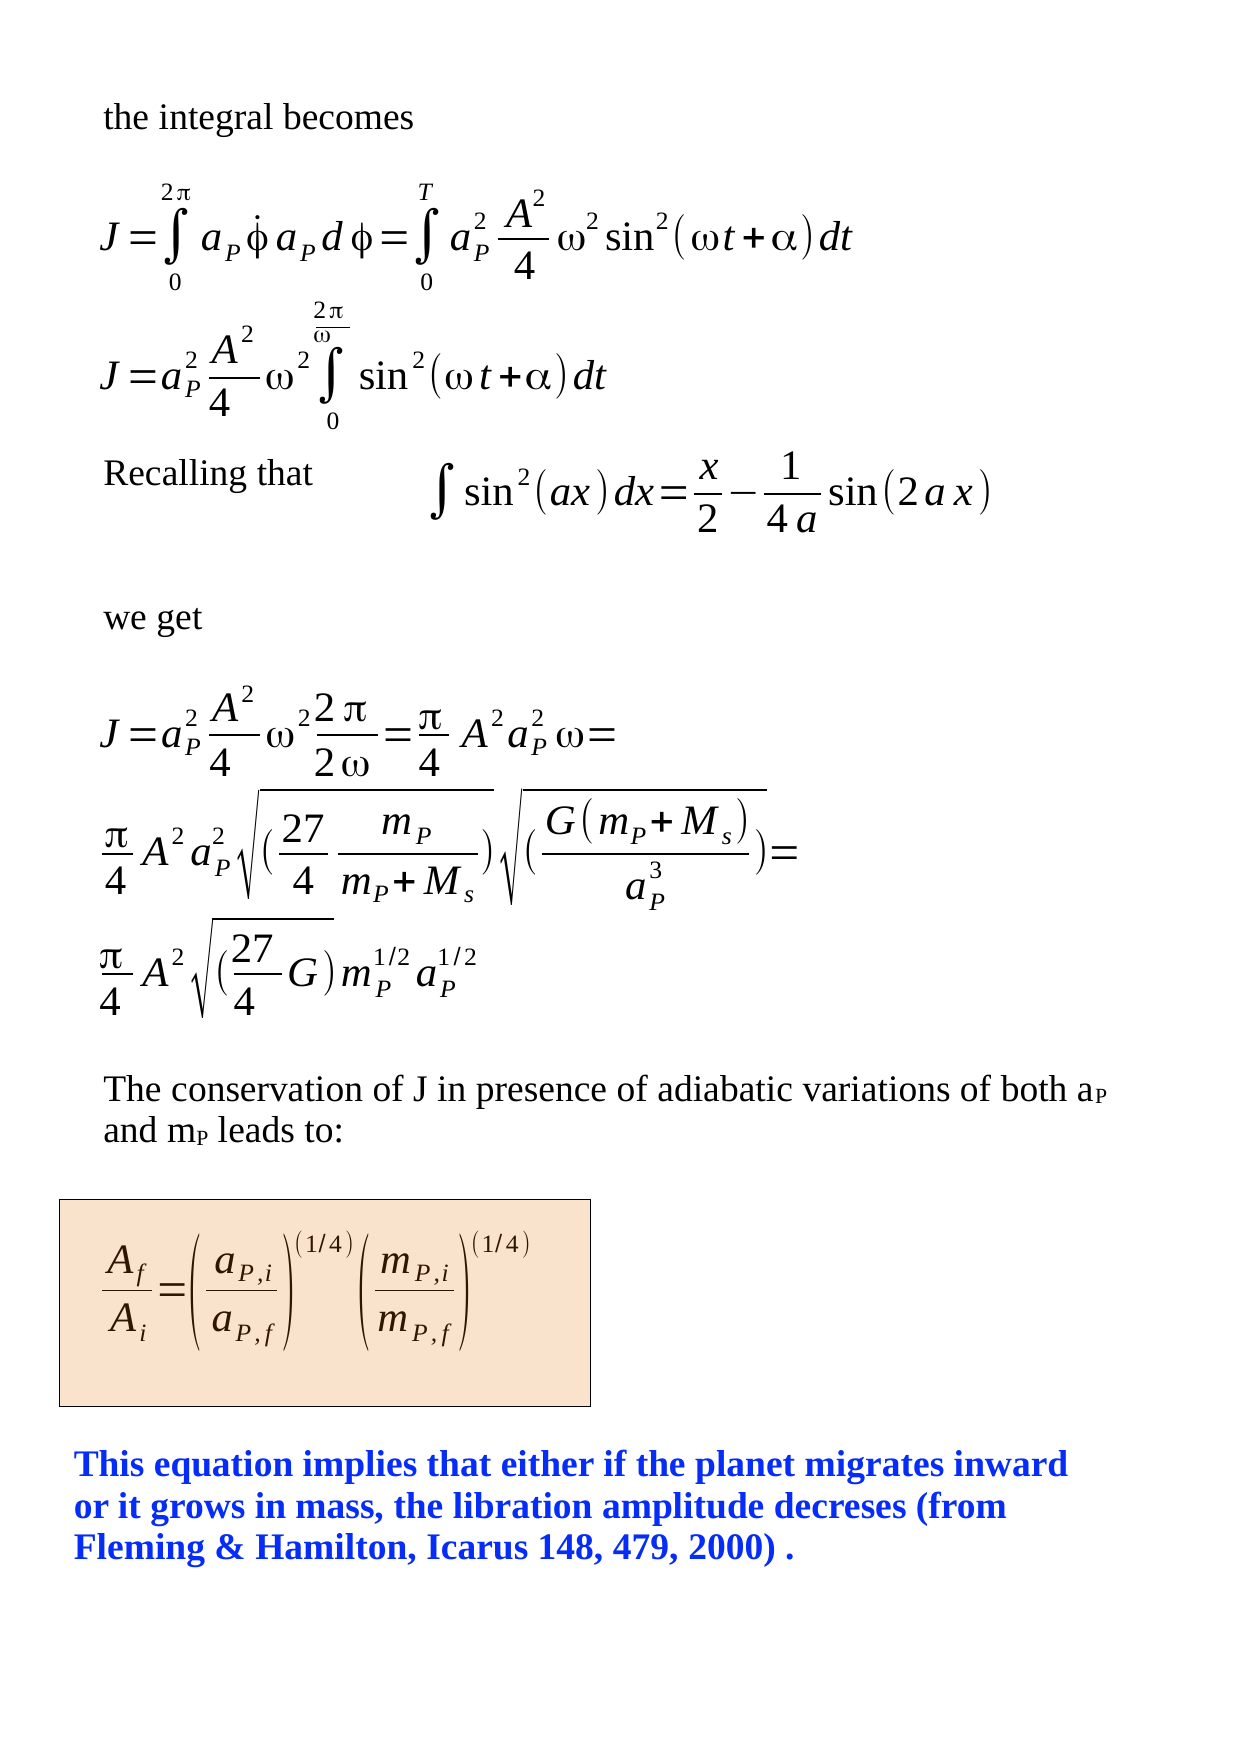

the integral becomes
Recalling that
we get
The conservation of J in presence of adiabatic variations of both aP and mP leads to:
This equation implies that either if the planet migrates inward or it grows in mass, the libration amplitude decreses (from Fleming & Hamilton, Icarus 148, 479, 2000) .